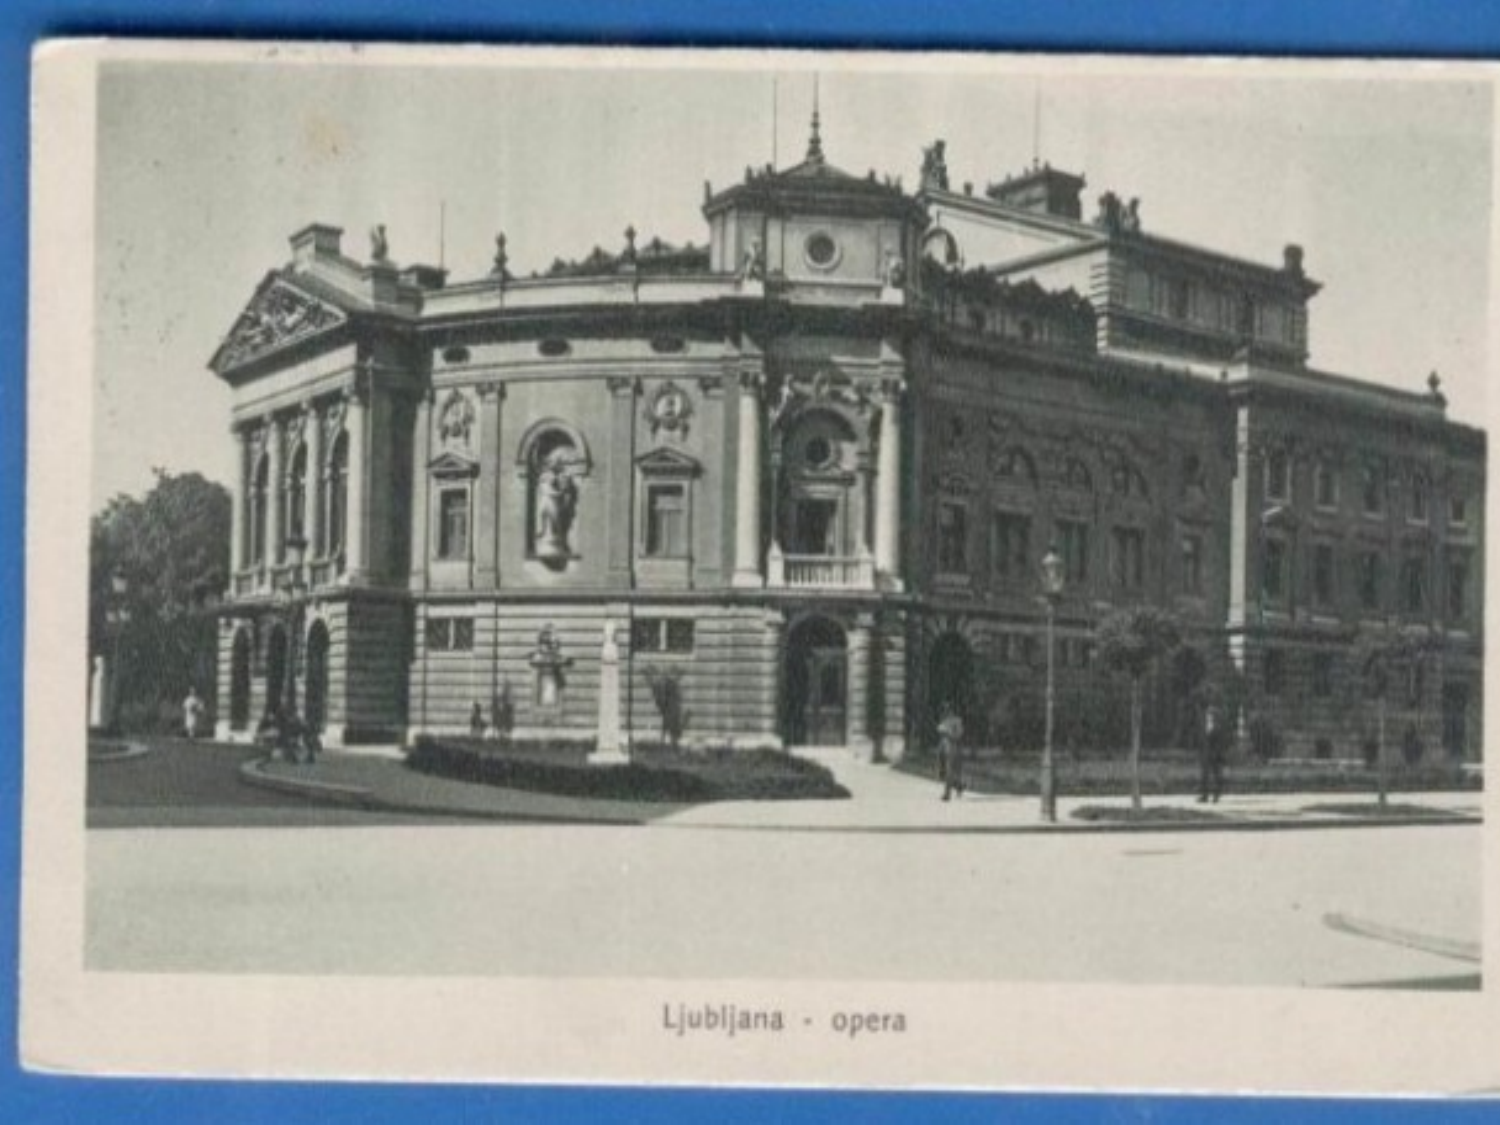

# PRIMER OPERE
V poznem 18. in na začetku 19. stoletja je bila opera široko dostopen način popularnega razvedrila, ne glede na razred oz. družbeni status.
Strategije pri preoblikovanju opere v »visoko kulturo«:
- posebne zgradbe namenjene posebej za izvajanje opera, ločitev od gledališča,
- vnos pravil obnašanja in oblačenja pri obisku opere,
- izvaja se le v tujih jezikih
Zanimivost: Tudi karte so postale predrage, da bi si jih lahko kdorkoli privoščil.